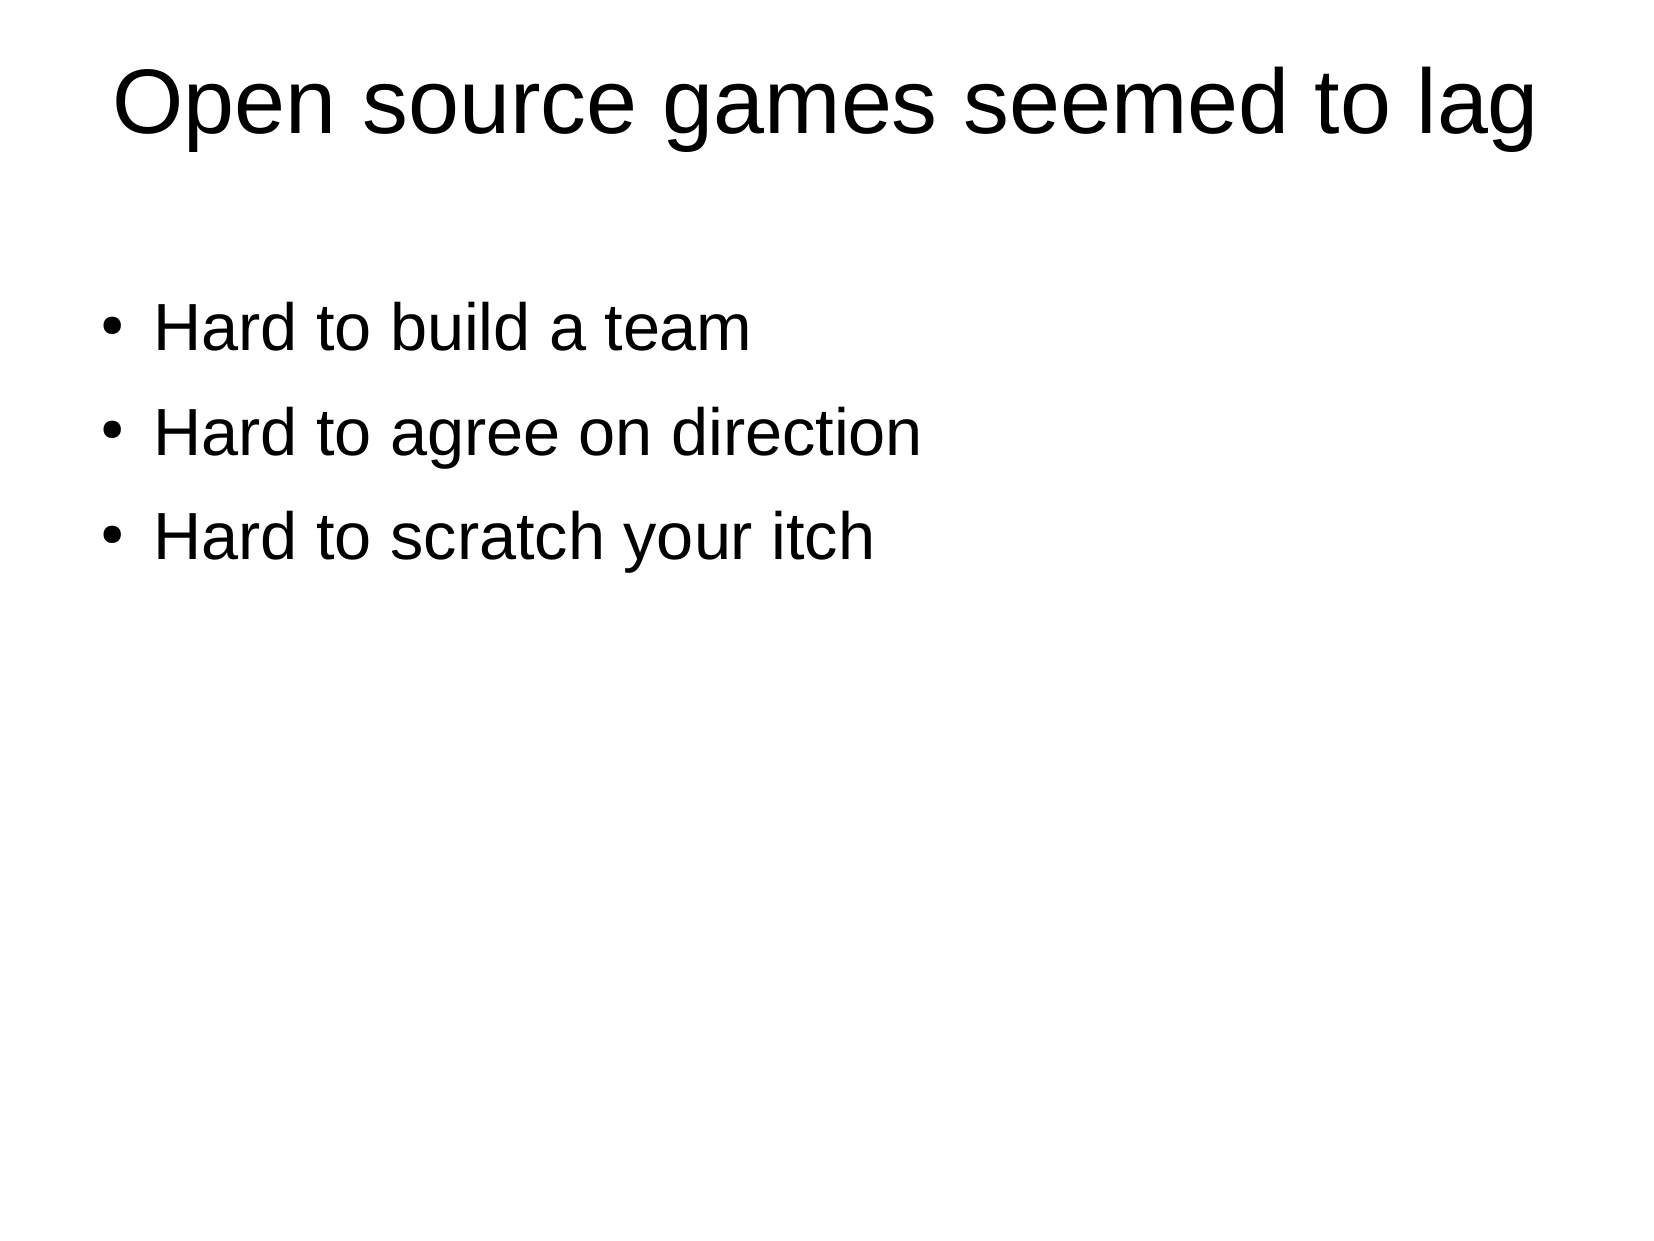

# Open source games seemed to lag
Hard to build a team
Hard to agree on direction
Hard to scratch your itch